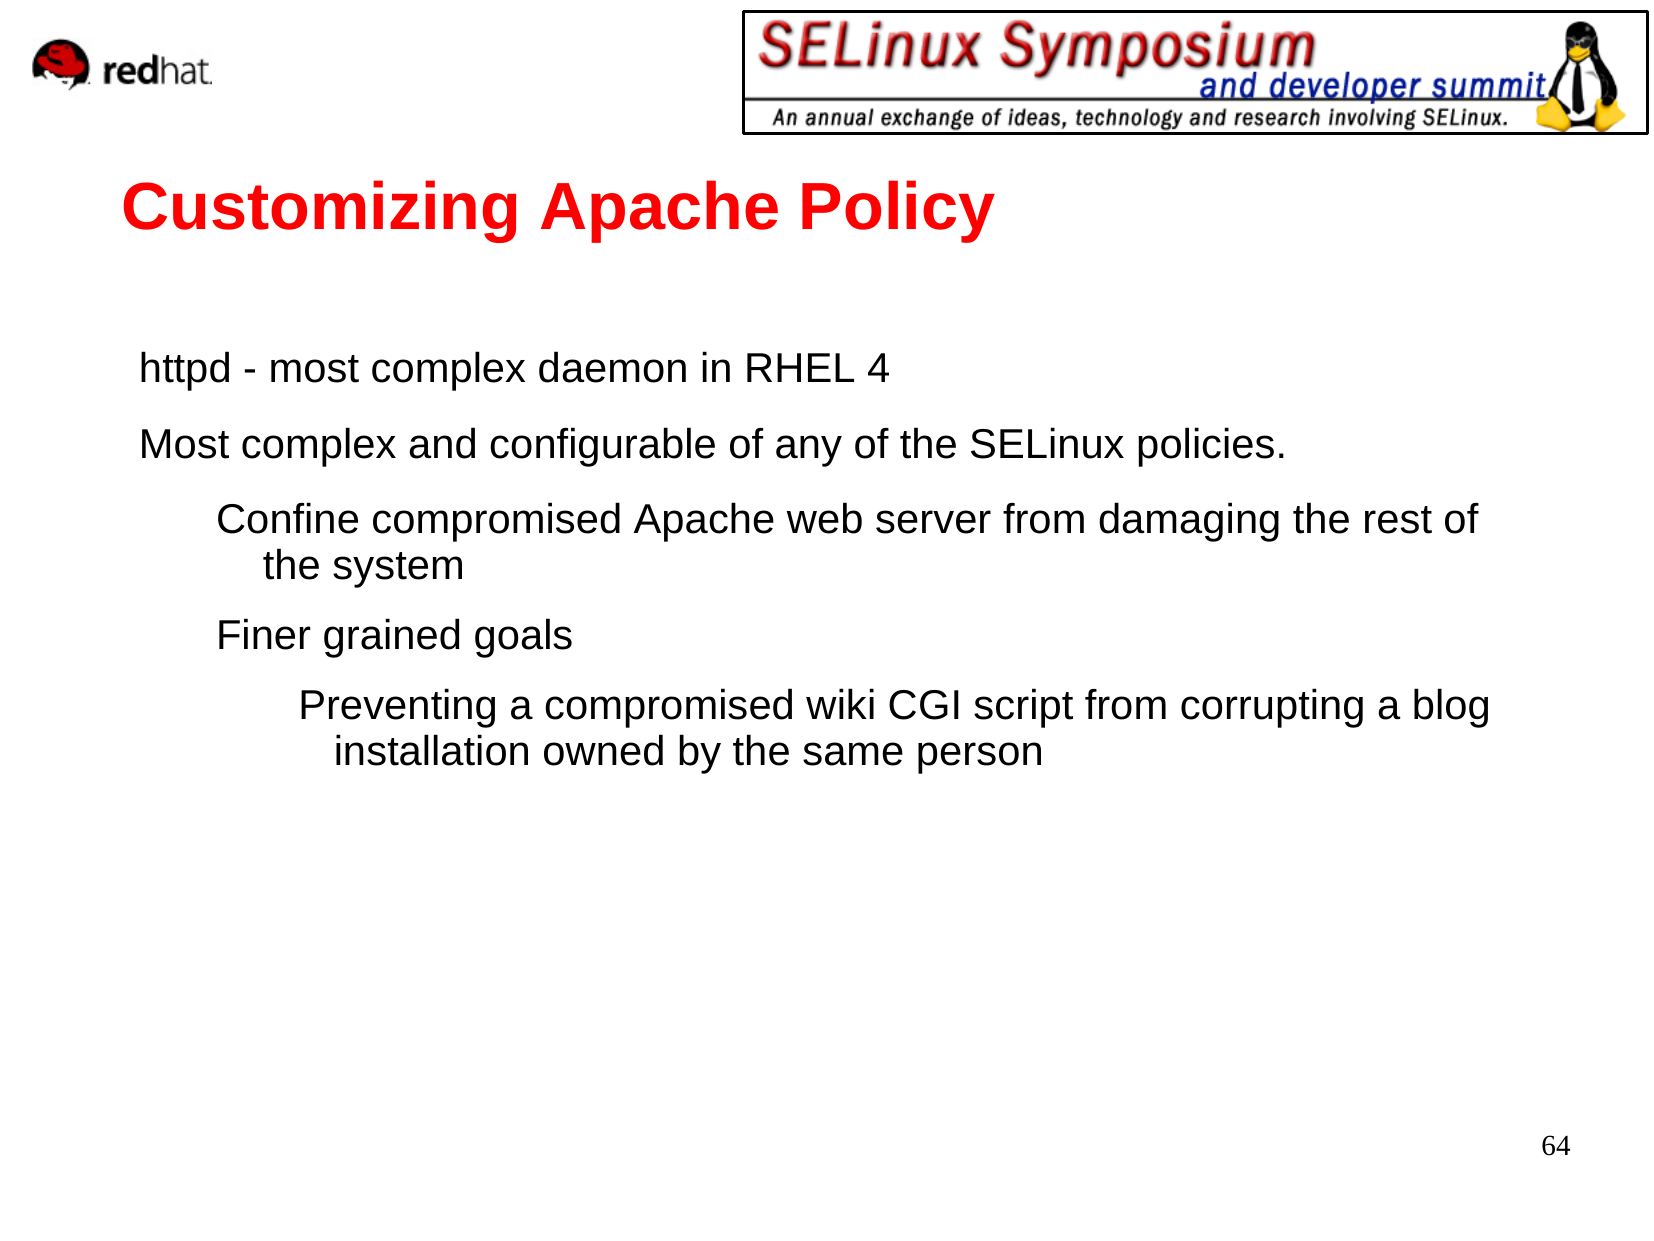

# Customizing Apache Policy
httpd - most complex daemon in RHEL 4
Most complex and configurable of any of the SELinux policies.
Confine compromised Apache web server from damaging the rest of the system
Finer grained goals
Preventing a compromised wiki CGI script from corrupting a blog installation owned by the same person